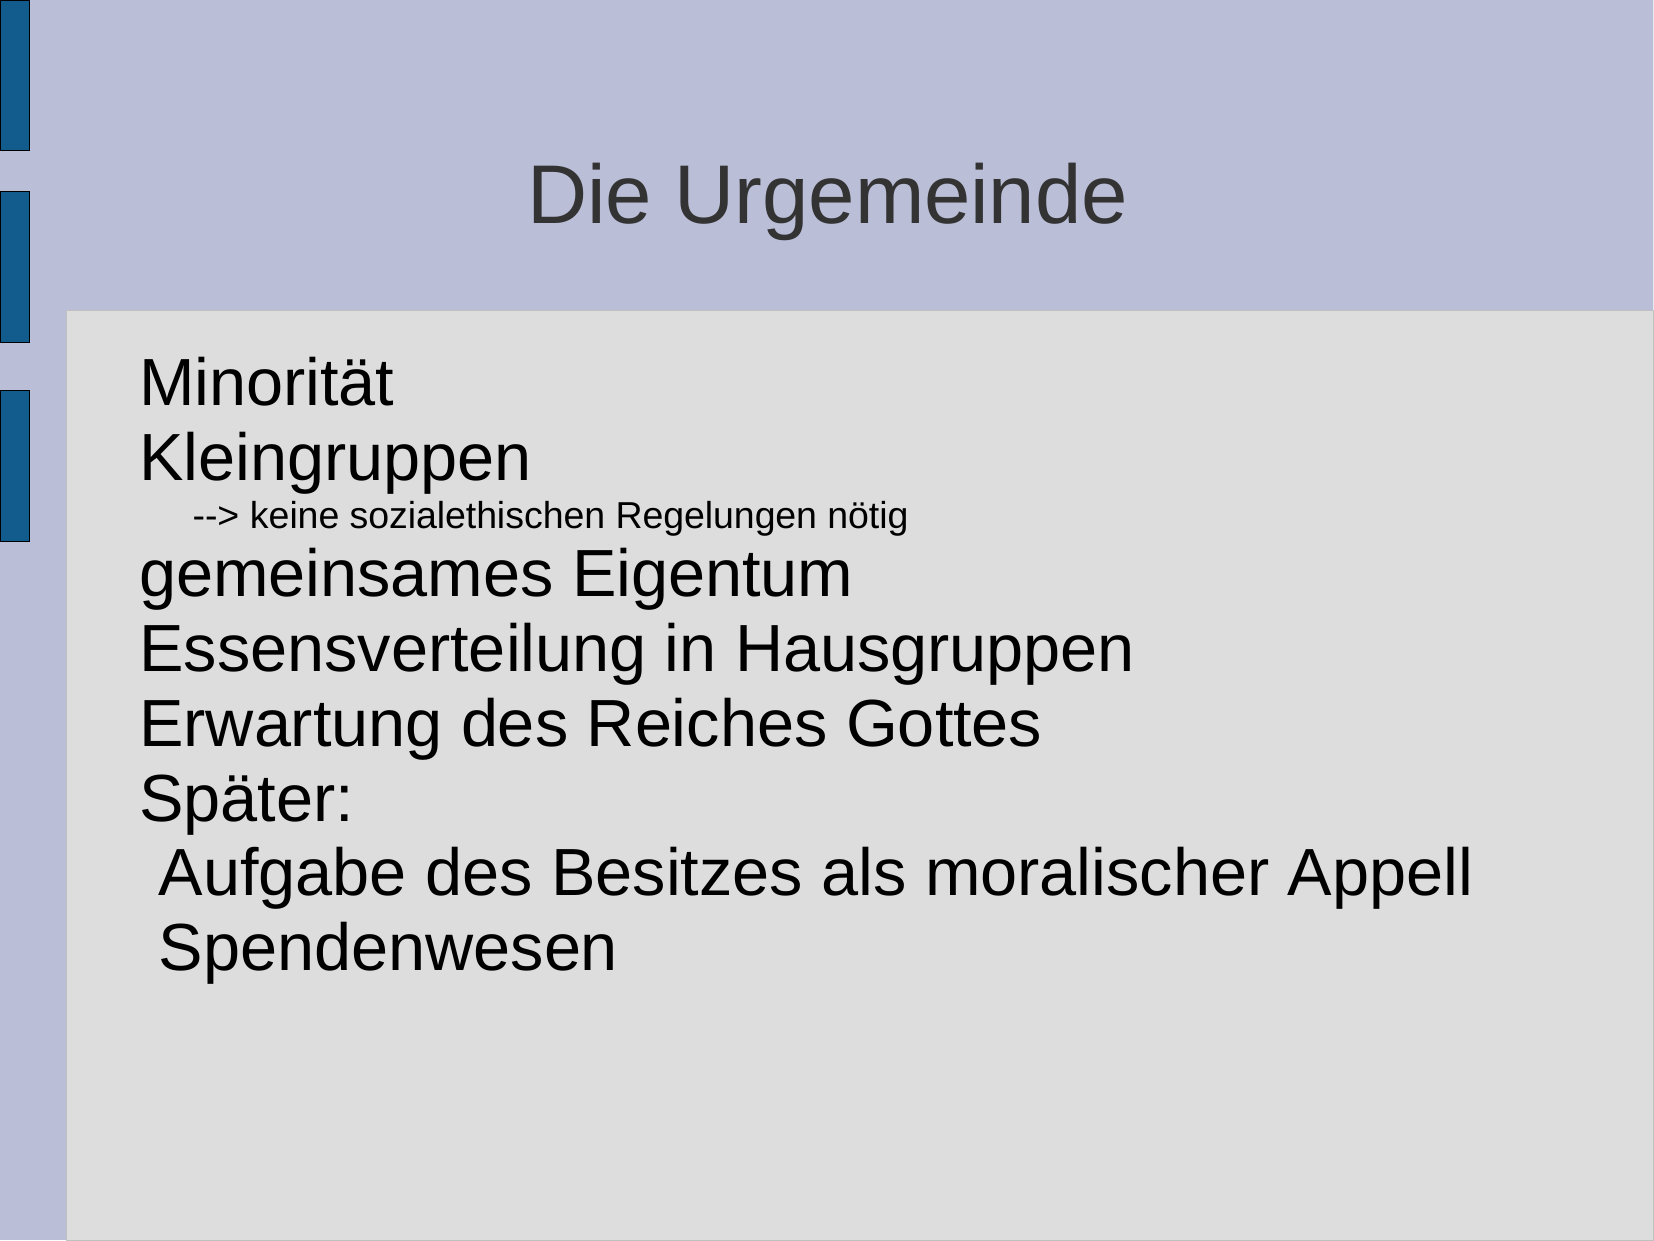

# Die Urgemeinde
Minorität
Kleingruppen
--> keine sozialethischen Regelungen nötig
gemeinsames Eigentum
Essensverteilung in Hausgruppen
Erwartung des Reiches Gottes
Später:
Aufgabe des Besitzes als moralischer Appell
Spendenwesen